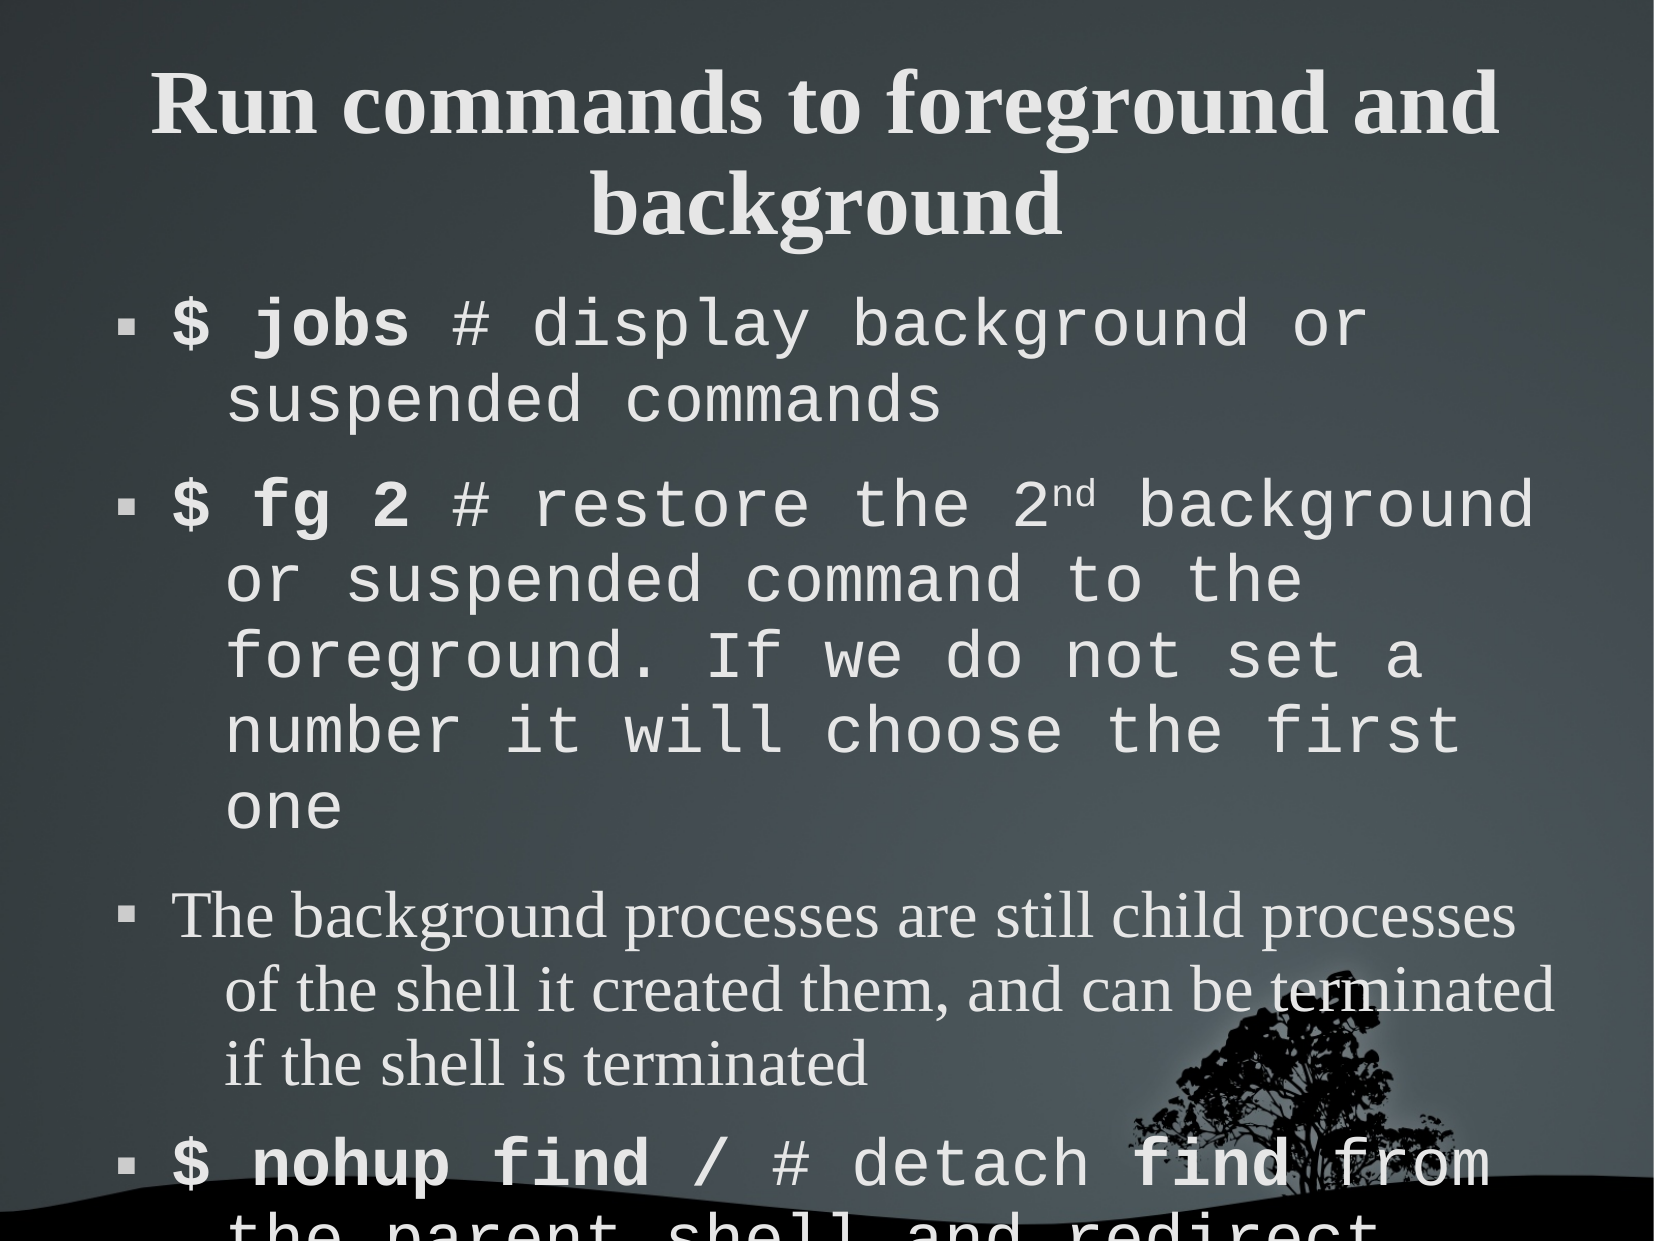

Run commands to foreground and background
# $ jobs # display background or suspended commands
$ fg 2 # restore the 2nd background or suspended command to the foreground. If we do not set a number it will choose the first one
The background processes are still child processes of the shell it created them, and can be terminated if the shell is terminated
$ nohup find / # detach find from the parent shell and redirect stdout and stderr to the nohup.out file.